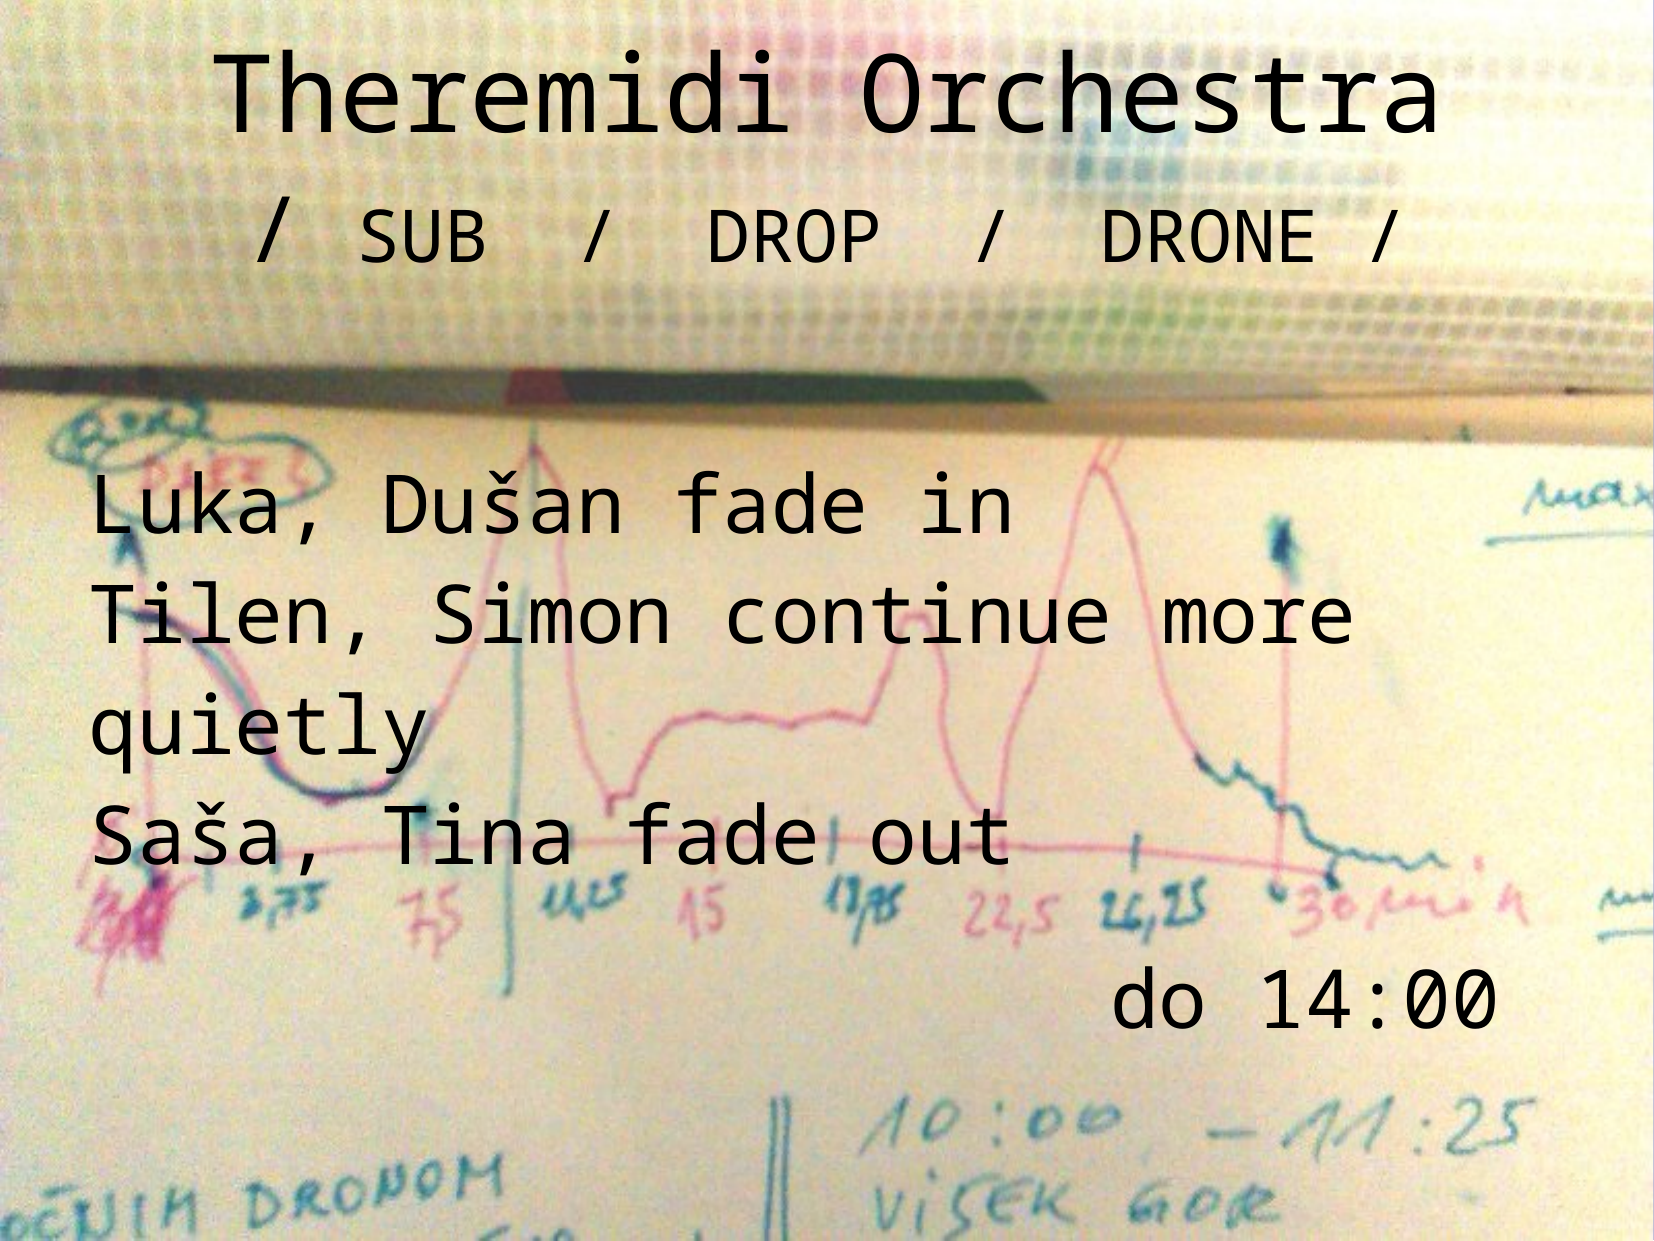

# Theremidi Orchestra / SUB / DROP / DRONE /
Luka, Dušan fade in
Tilen, Simon continue more quietly
Saša, Tina fade out
do 14:00